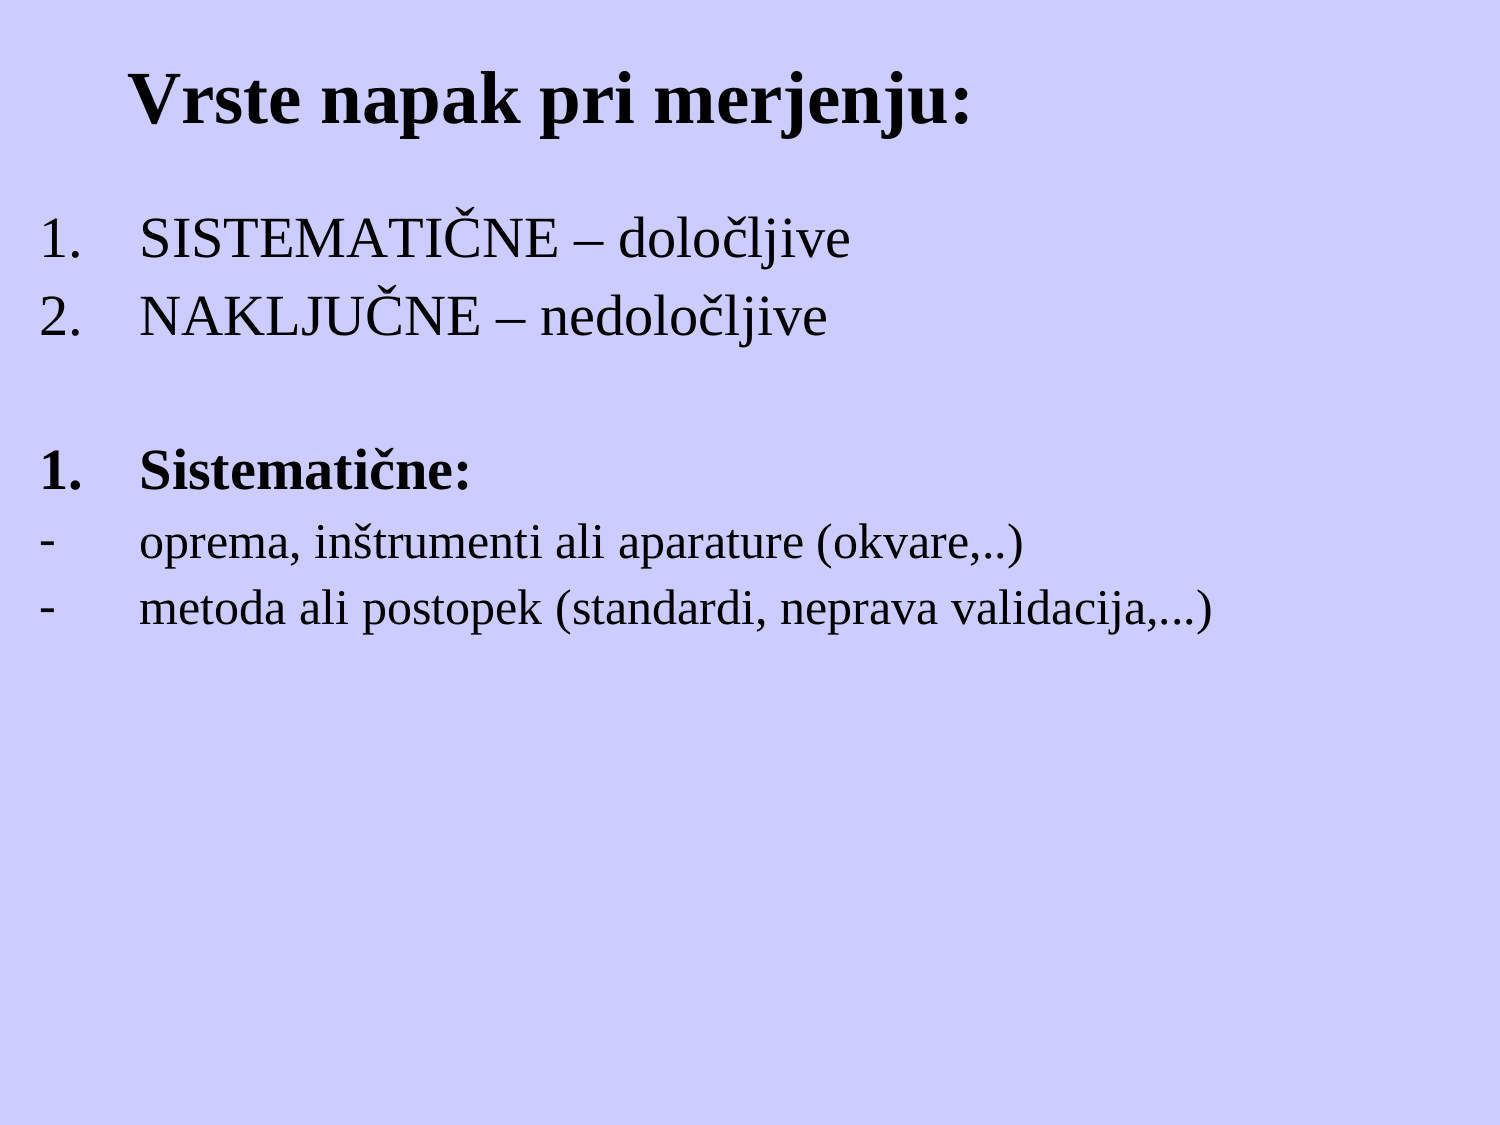

# Vrste napak pri merjenju:
SISTEMATIČNE – določljive
NAKLJUČNE – nedoločljive
Sistematične:
oprema, inštrumenti ali aparature (okvare,..)
metoda ali postopek (standardi, neprava validacija,...)